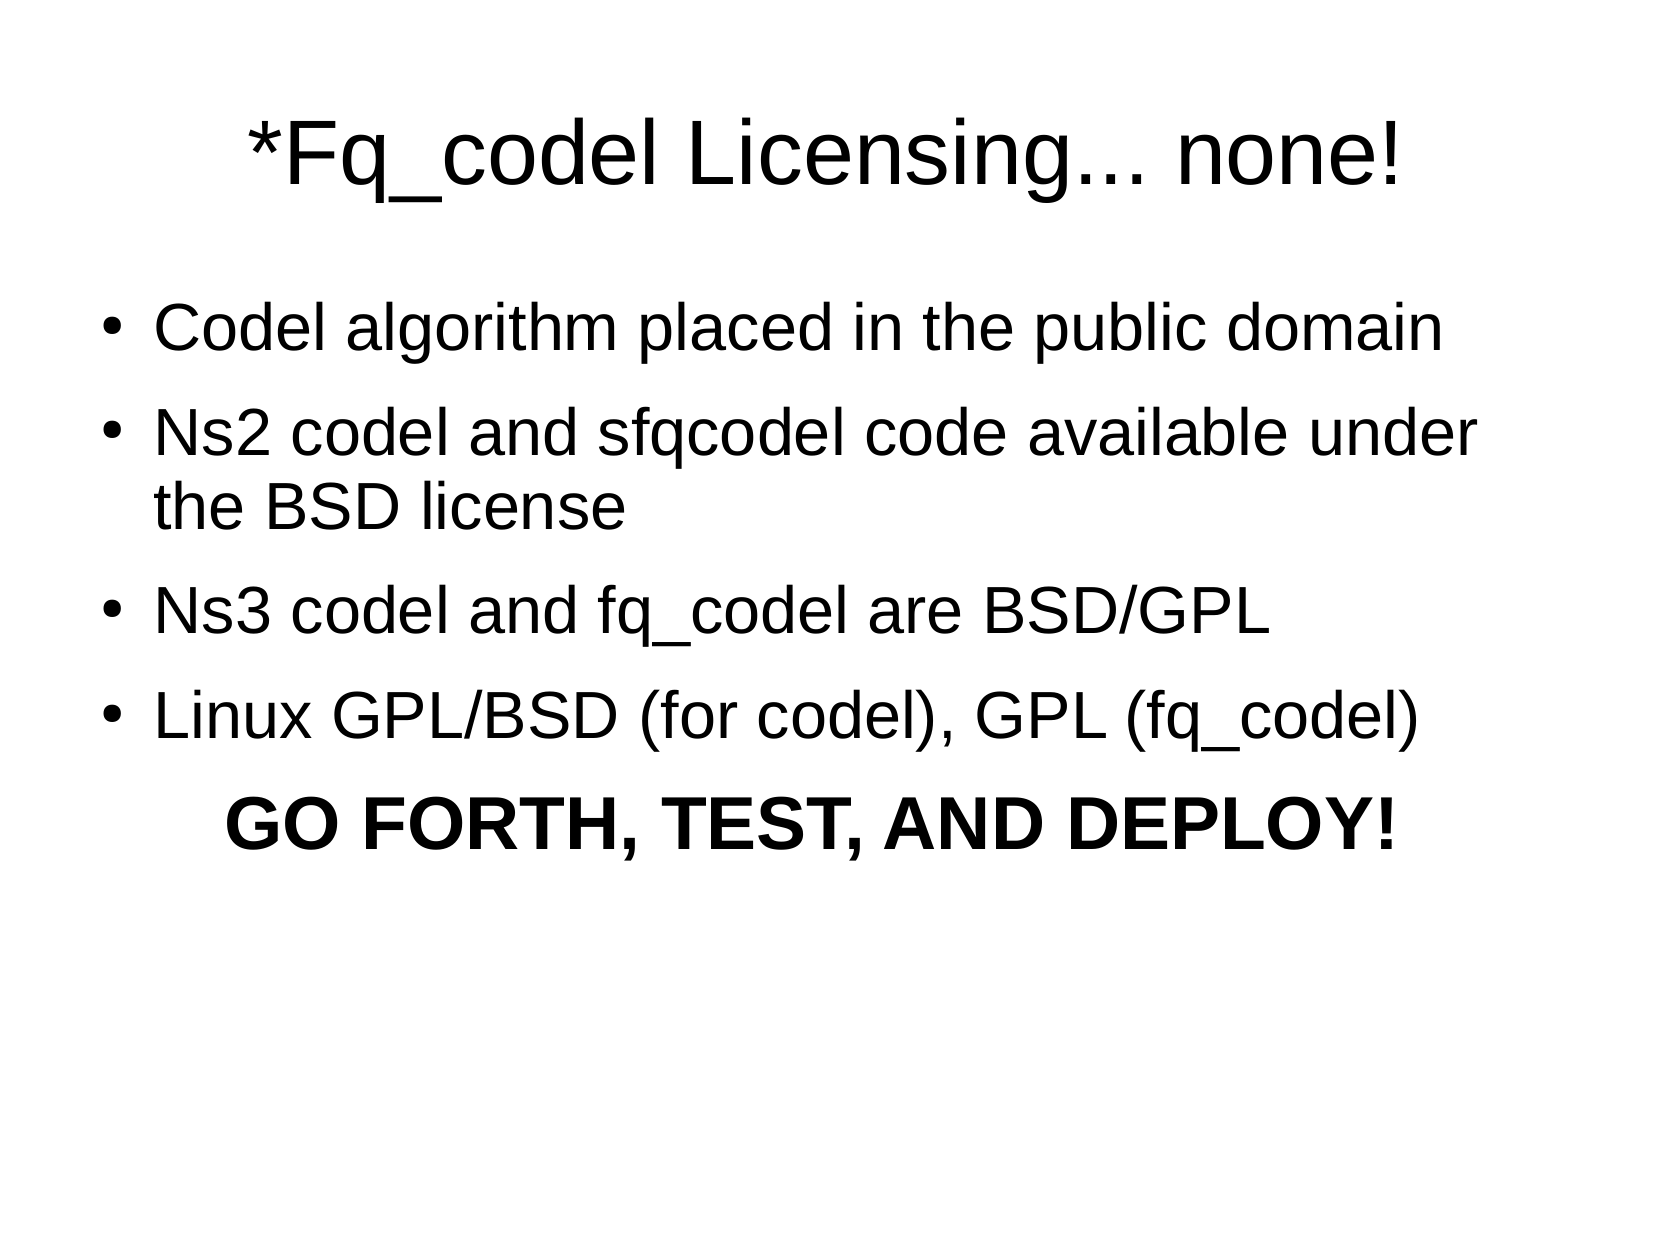

# *Fq_codel Licensing... none!
Codel algorithm placed in the public domain
Ns2 codel and sfqcodel code available under the BSD license
Ns3 codel and fq_codel are BSD/GPL
Linux GPL/BSD (for codel), GPL (fq_codel)
GO FORTH, TEST, AND DEPLOY!